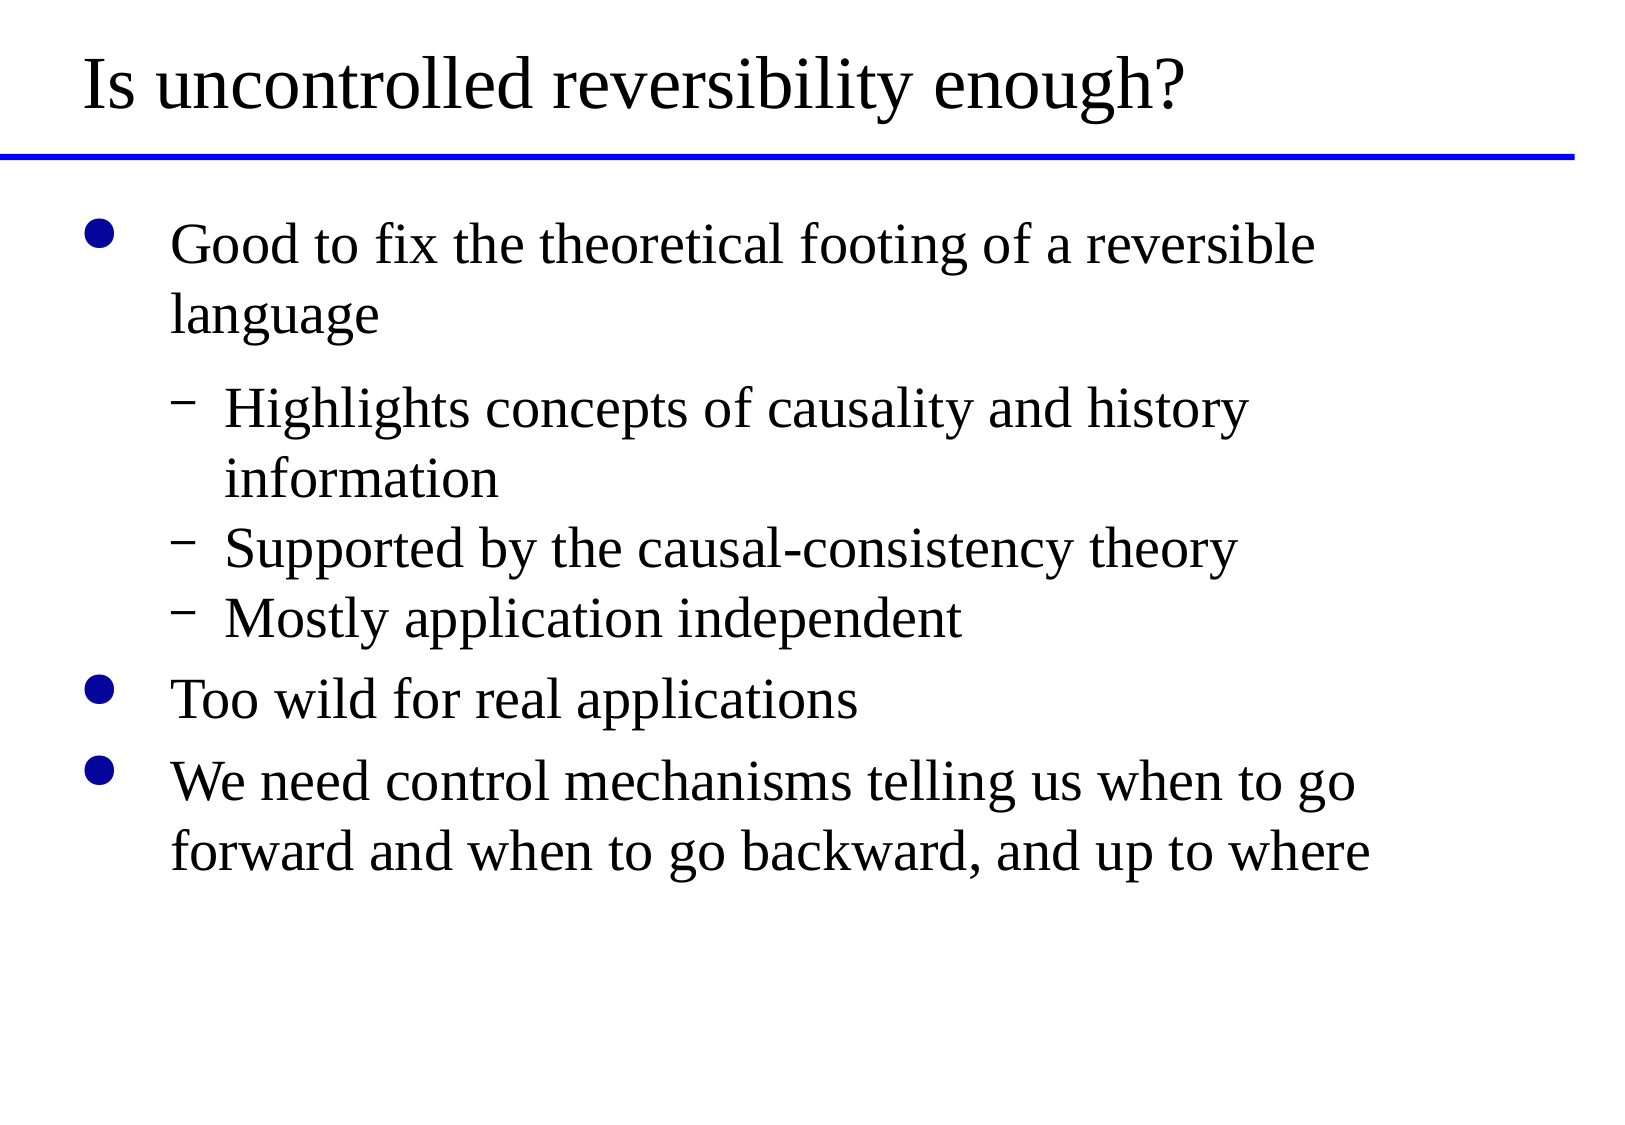

# Is uncontrolled reversibility enough?
Good to fix the theoretical footing of a reversible language
Highlights concepts of causality and history information
Supported by the causal-consistency theory
Mostly application independent
Too wild for real applications
We need control mechanisms telling us when to go forward and when to go backward, and up to where